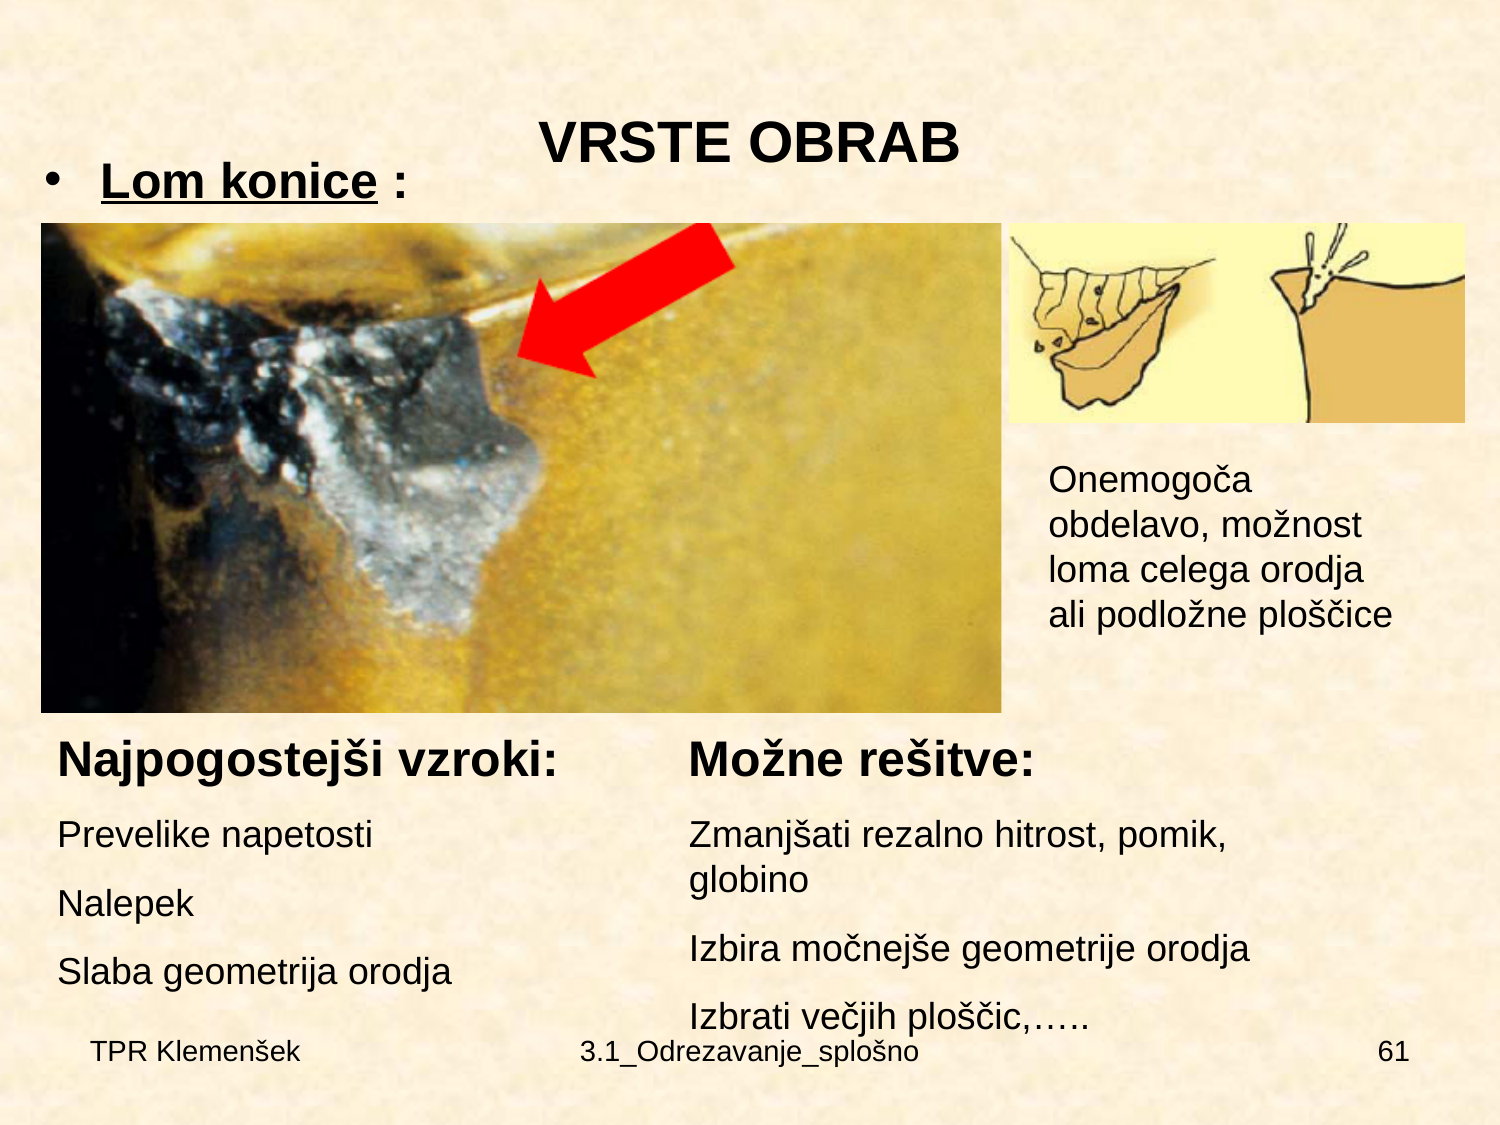

# VRSTE OBRAB
Lom konice :
Onemogoča obdelavo, možnost loma celega orodja ali podložne ploščice
Najpogostejši vzroki:
Prevelike napetosti
Nalepek
Slaba geometrija orodja
Možne rešitve:
Zmanjšati rezalno hitrost, pomik, globino
Izbira močnejše geometrije orodja
Izbrati večjih ploščic,…..
TPR Klemenšek
3.1_Odrezavanje_splošno